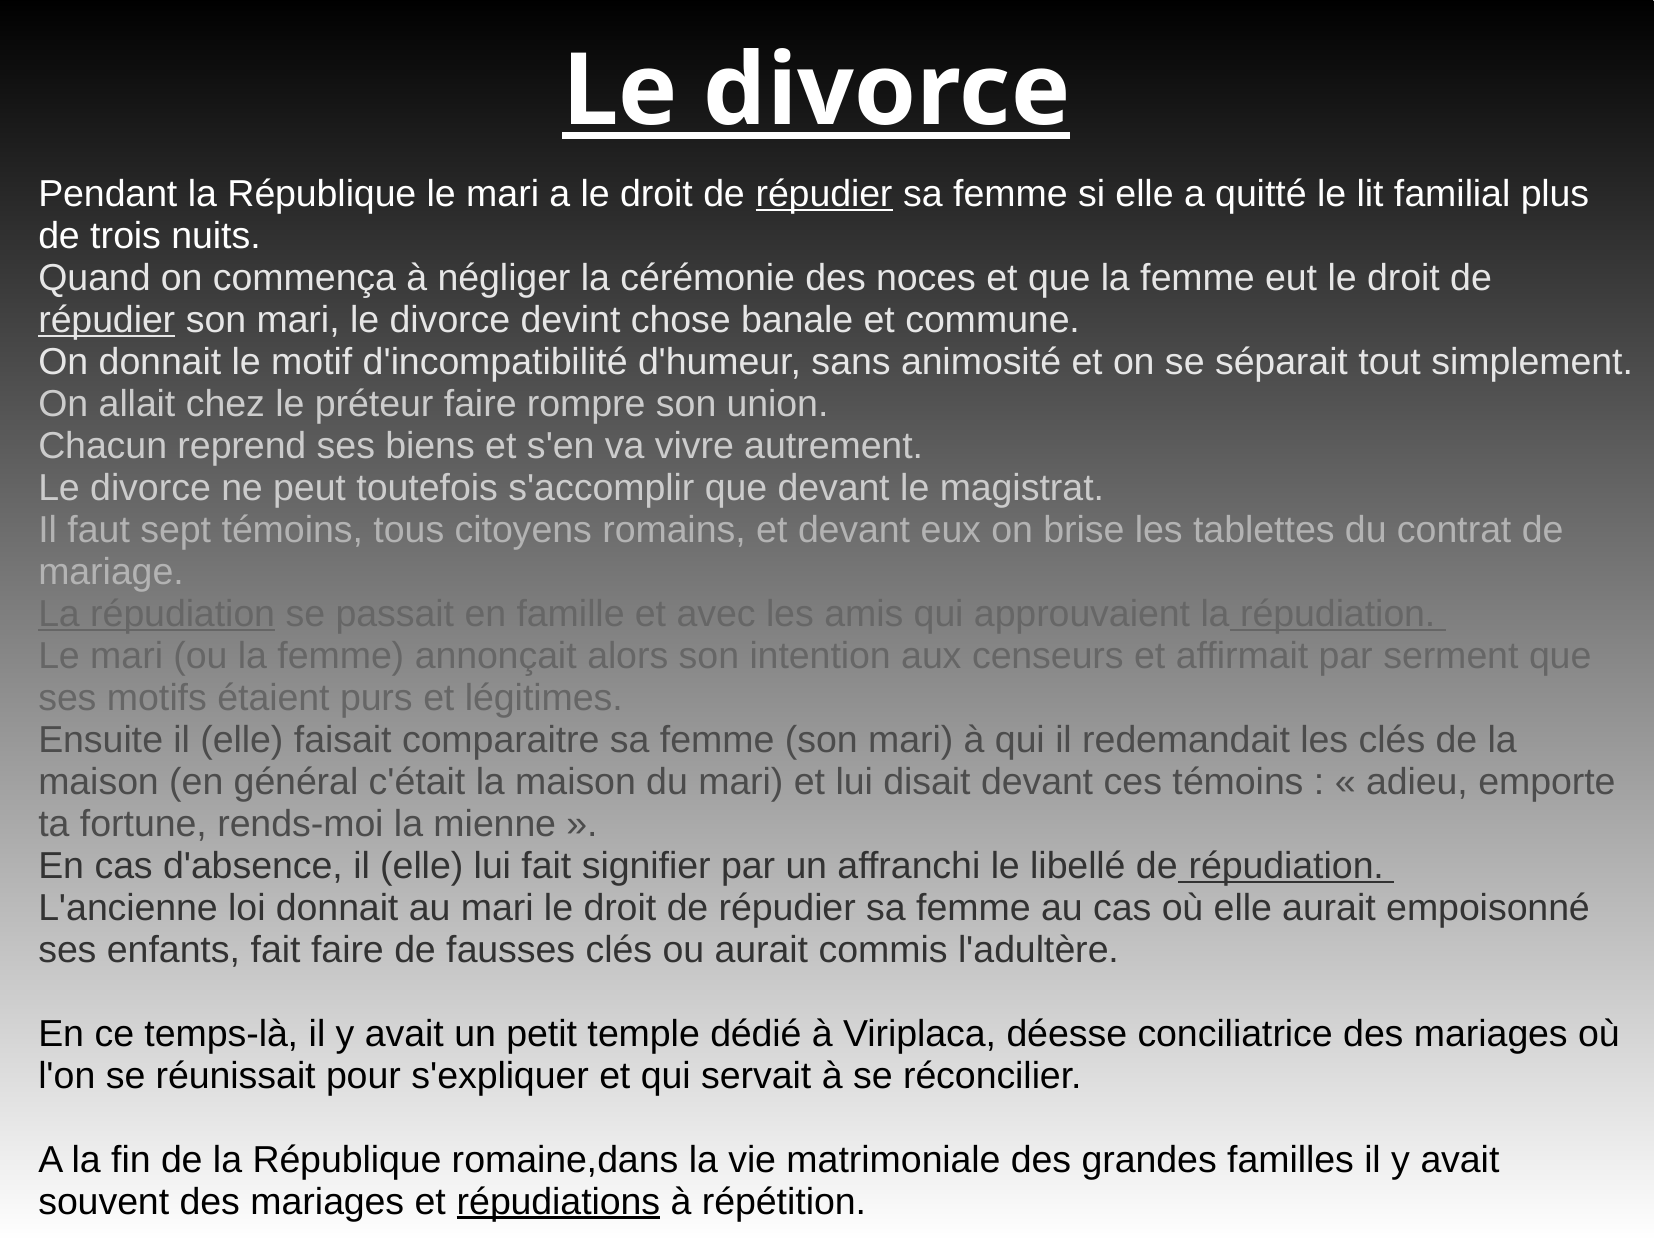

Le divorce
Pendant la République le mari a le droit de répudier sa femme si elle a quitté le lit familial plus de trois nuits.
Quand on commença à négliger la cérémonie des noces et que la femme eut le droit de répudier son mari, le divorce devint chose banale et commune.
On donnait le motif d'incompatibilité d'humeur, sans animosité et on se séparait tout simplement. On allait chez le préteur faire rompre son union.
Chacun reprend ses biens et s'en va vivre autrement.
Le divorce ne peut toutefois s'accomplir que devant le magistrat.
Il faut sept témoins, tous citoyens romains, et devant eux on brise les tablettes du contrat de mariage.
La répudiation se passait en famille et avec les amis qui approuvaient la répudiation.
Le mari (ou la femme) annonçait alors son intention aux censeurs et affirmait par serment que ses motifs étaient purs et légitimes.
Ensuite il (elle) faisait comparaitre sa femme (son mari) à qui il redemandait les clés de la maison (en général c'était la maison du mari) et lui disait devant ces témoins : « adieu, emporte ta fortune, rends-moi la mienne ».
En cas d'absence, il (elle) lui fait signifier par un affranchi le libellé de répudiation.
L'ancienne loi donnait au mari le droit de répudier sa femme au cas où elle aurait empoisonné ses enfants, fait faire de fausses clés ou aurait commis l'adultère.
En ce temps-là, il y avait un petit temple dédié à Viriplaca, déesse conciliatrice des mariages où
l'on se réunissait pour s'expliquer et qui servait à se réconcilier.
A la fin de la République romaine,dans la vie matrimoniale des grandes familles il y avait souvent des mariages et répudiations à répétition.